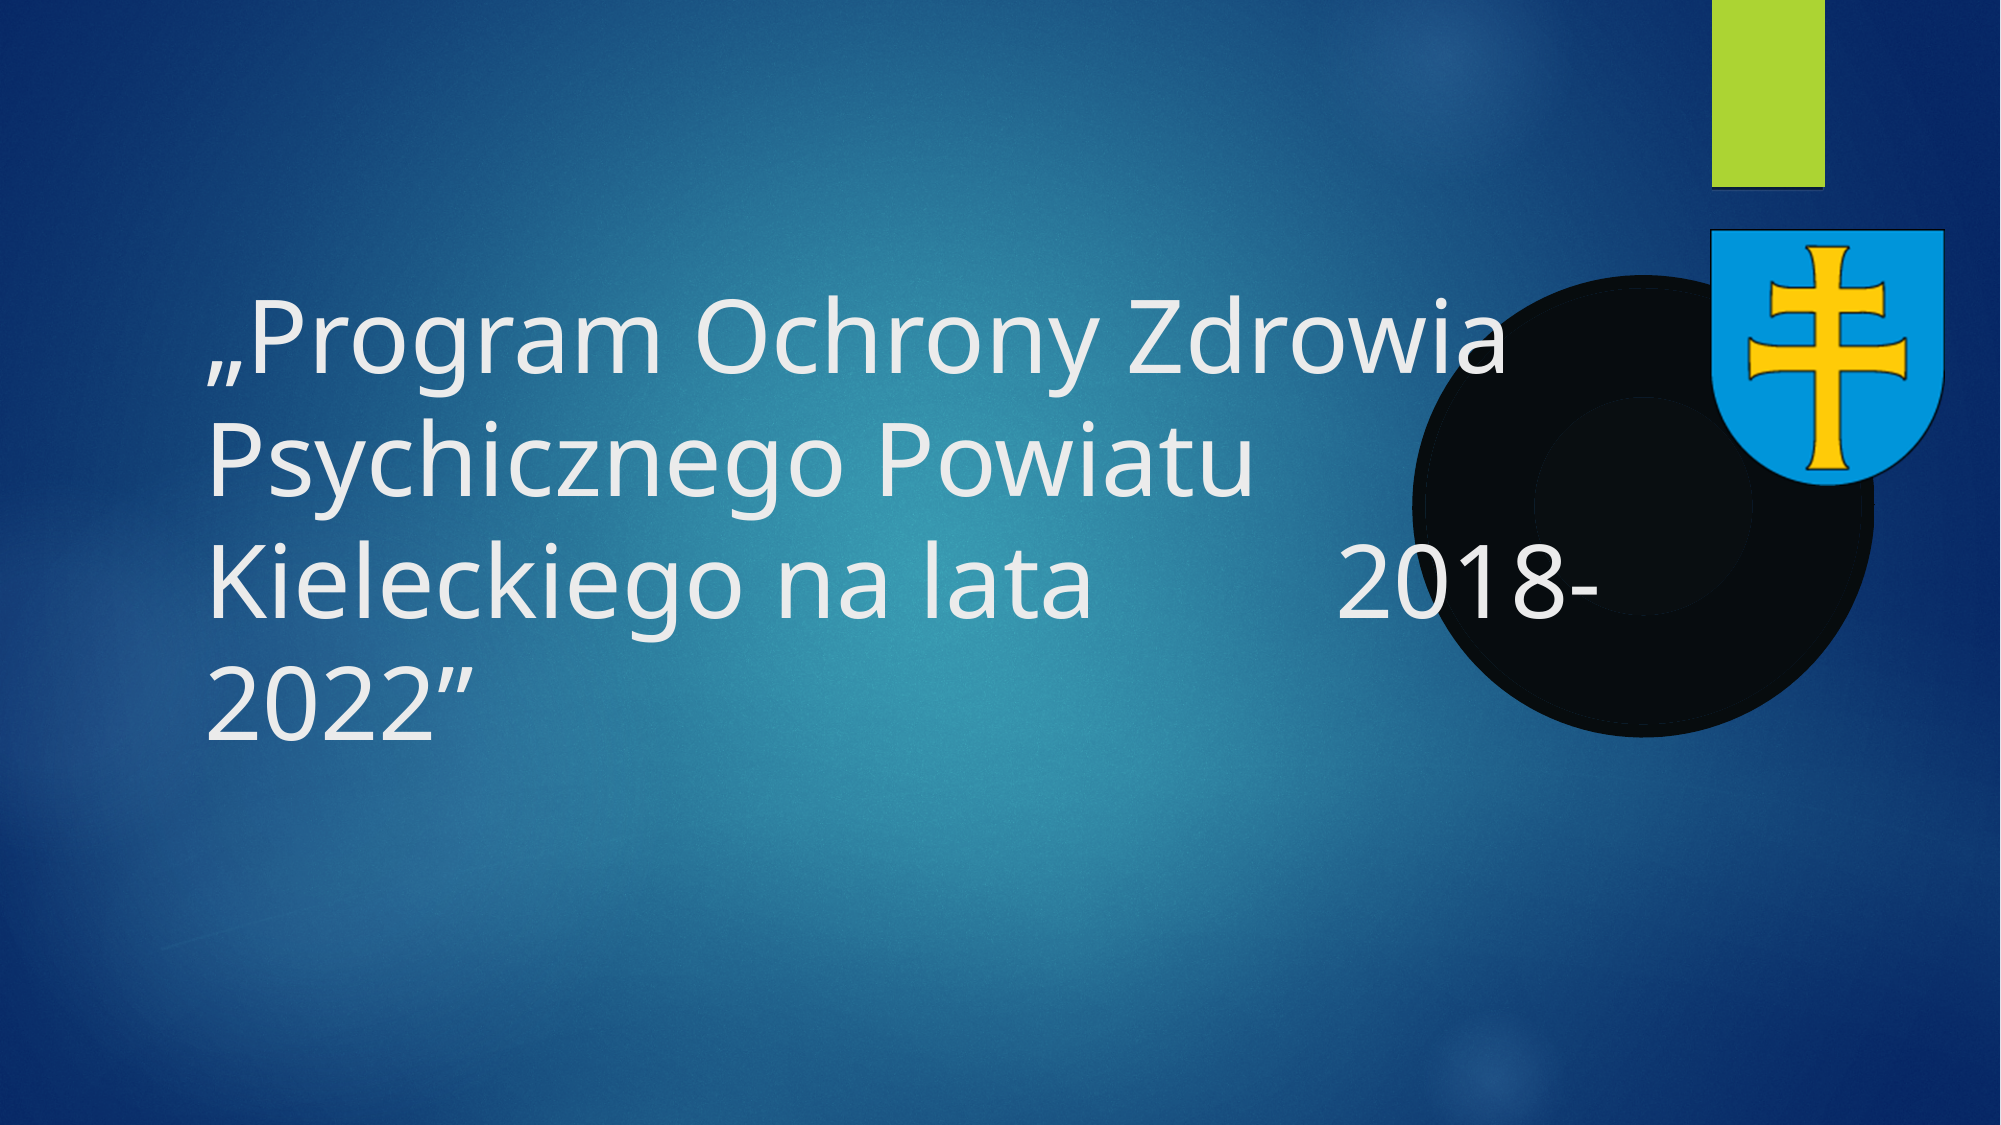

# „Program Ochrony Zdrowia Psychicznego Powiatu Kieleckiego na lata 2018-2022”